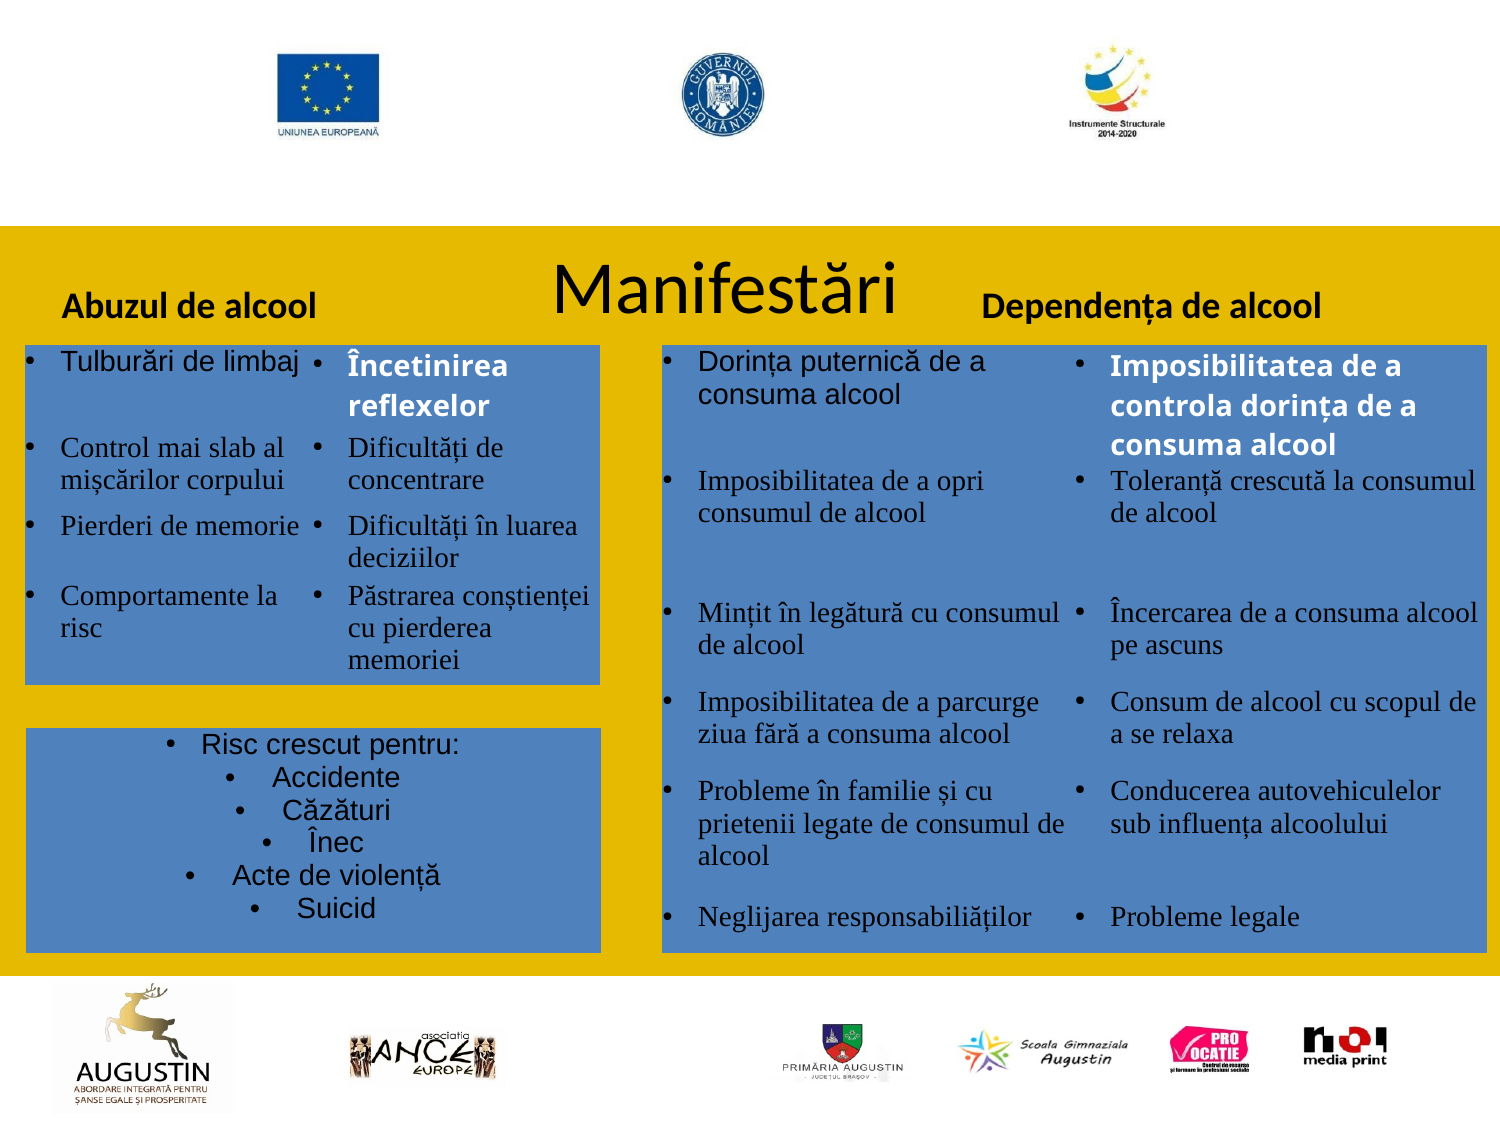

# Manifestări
Abuzul de alcool
Dependența de alcool
| Tulburări de limbaj | Încetinirea reflexelor |
| --- | --- |
| Control mai slab al mișcărilor corpului | Dificultăți de concentrare |
| Pierderi de memorie | Dificultăți în luarea deciziilor |
| Comportamente la risc | Păstrarea conștienței cu pierderea memoriei |
| Dorința puternică de a consuma alcool | Imposibilitatea de a controla dorința de a consuma alcool |
| --- | --- |
| Imposibilitatea de a opri consumul de alcool | Toleranță crescută la consumul de alcool |
| Mințit în legătură cu consumul de alcool | Încercarea de a consuma alcool pe ascuns |
| Imposibilitatea de a parcurge ziua fără a consuma alcool | Consum de alcool cu scopul de a se relaxa |
| Probleme în familie și cu prietenii legate de consumul de alcool | Conducerea autovehiculelor sub influența alcoolului |
| Neglijarea responsabiliăților | Probleme legale |
| Risc crescut pentru: Accidente Căzături Înec Acte de violență Suicid |
| --- |